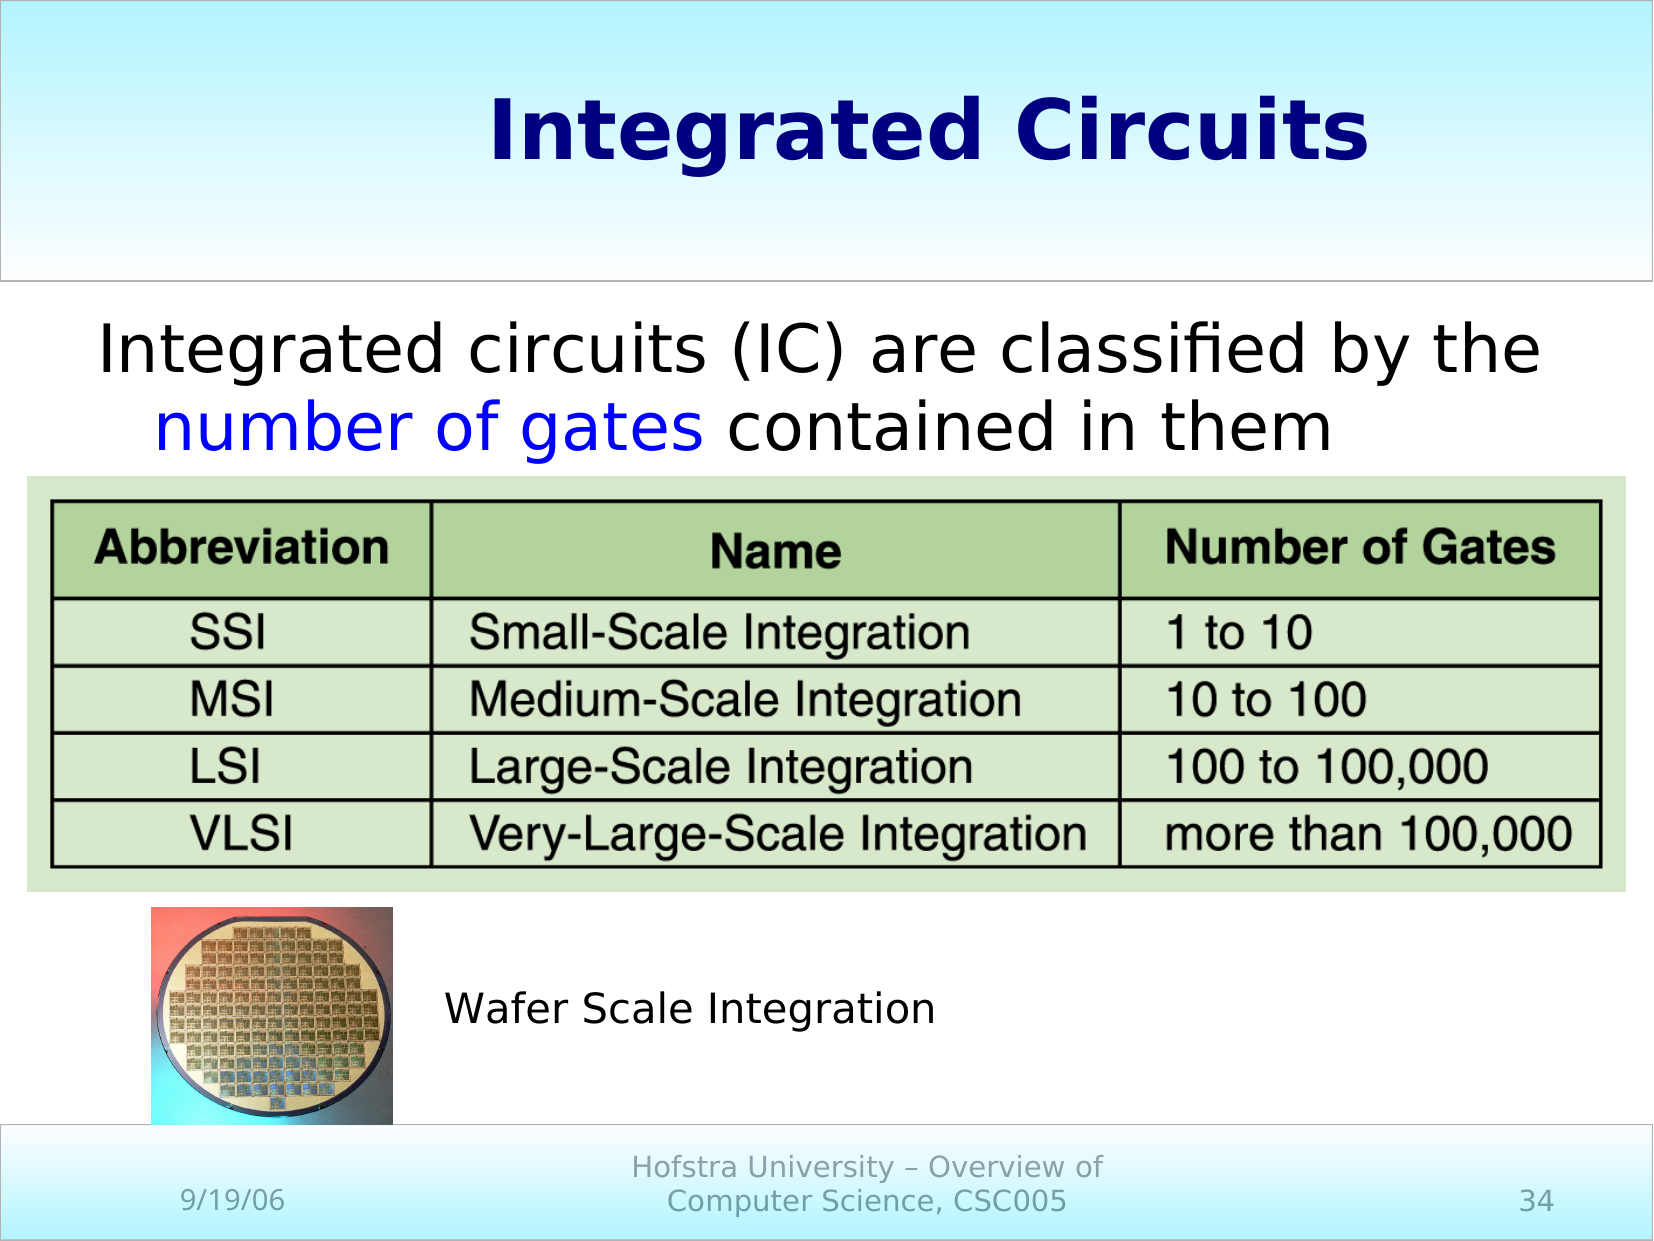

# Integrated Circuits
Integrated circuits (IC) are classified by the number of gates contained in them
 Wafer Scale Integration
09/27/06
34